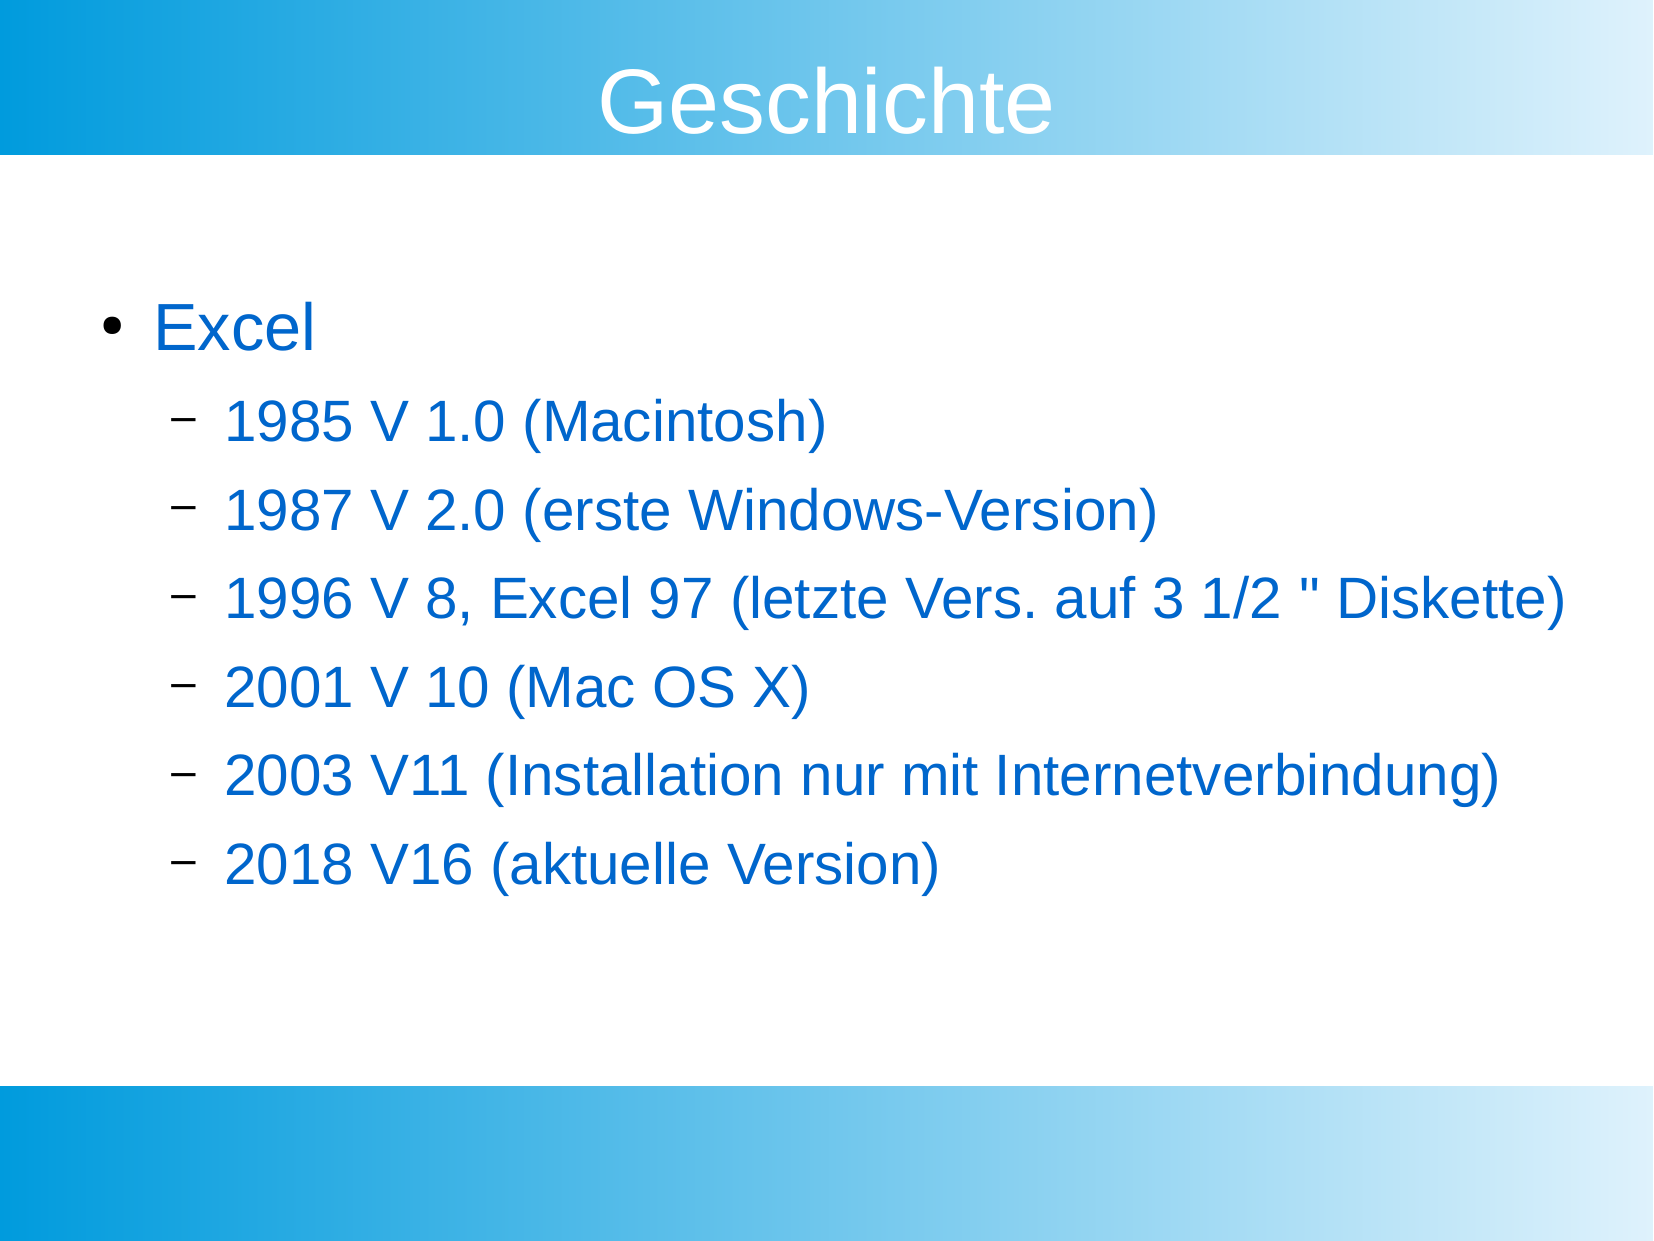

# Geschichte
Excel
1985 V 1.0 (Macintosh)
1987 V 2.0 (erste Windows-Version)
1996 V 8, Excel 97 (letzte Vers. auf 3 1/2 " Diskette)
2001 V 10 (Mac OS X)
2003 V11 (Installation nur mit Internetverbindung)
2018 V16 (aktuelle Version)